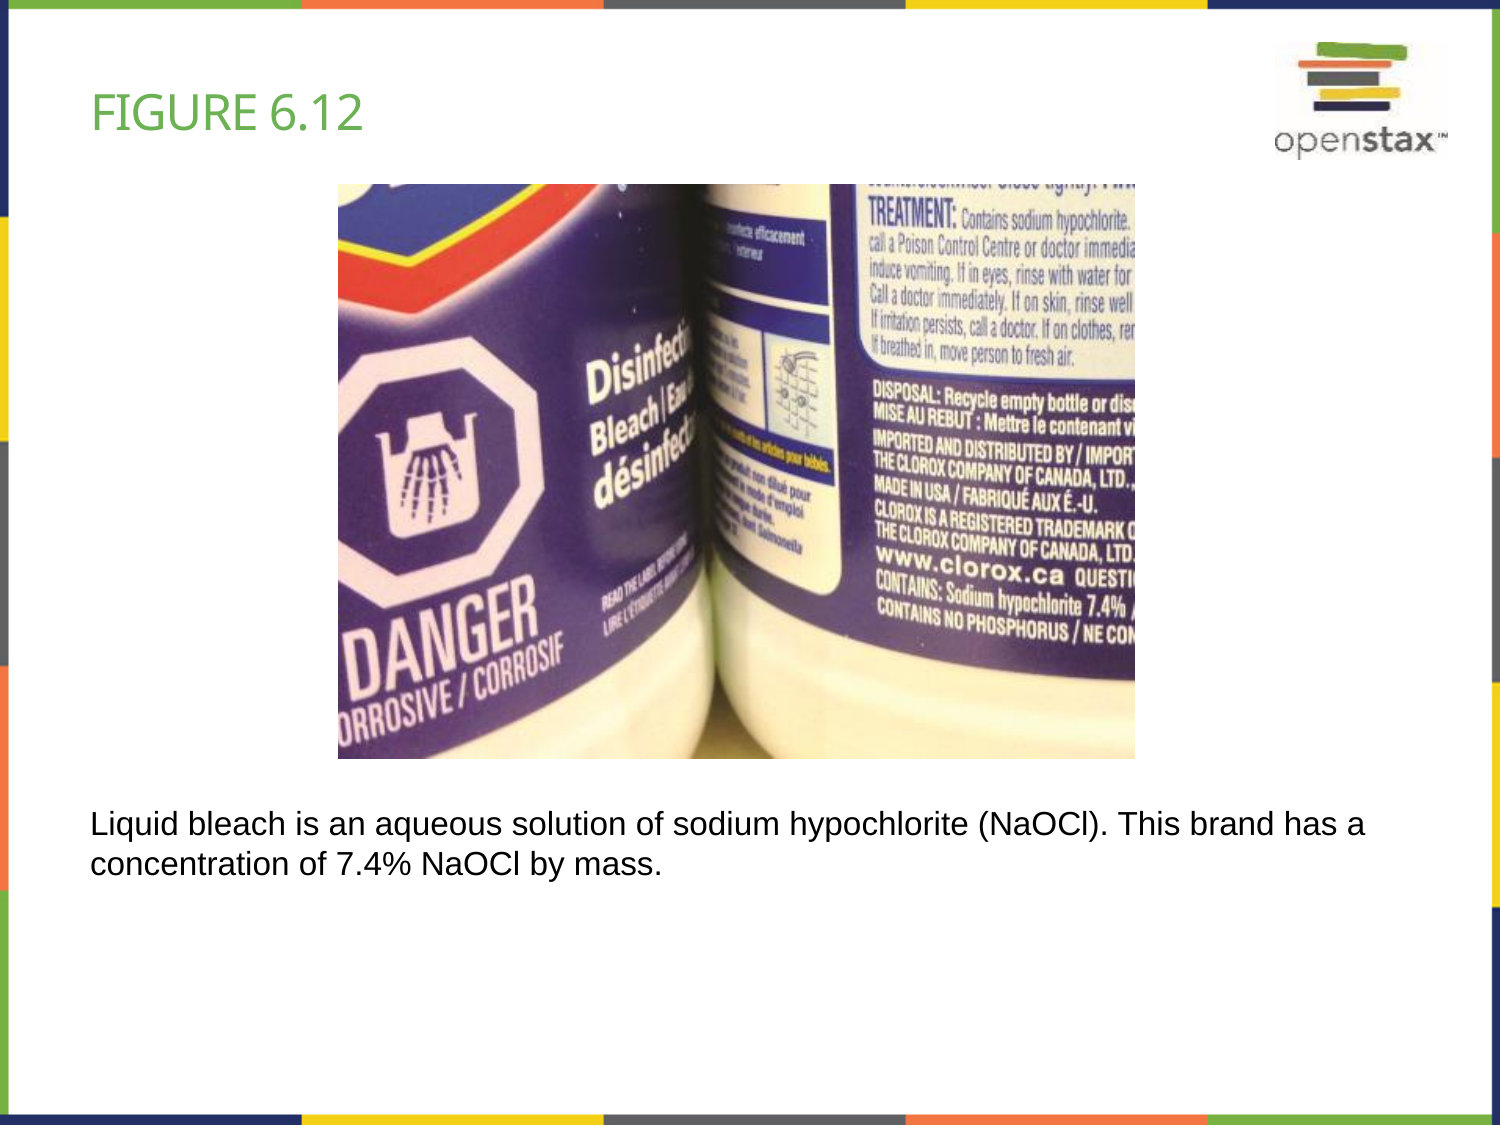

# Figure 6.12
Liquid bleach is an aqueous solution of sodium hypochlorite (NaOCl). This brand has a concentration of 7.4% NaOCl by mass.